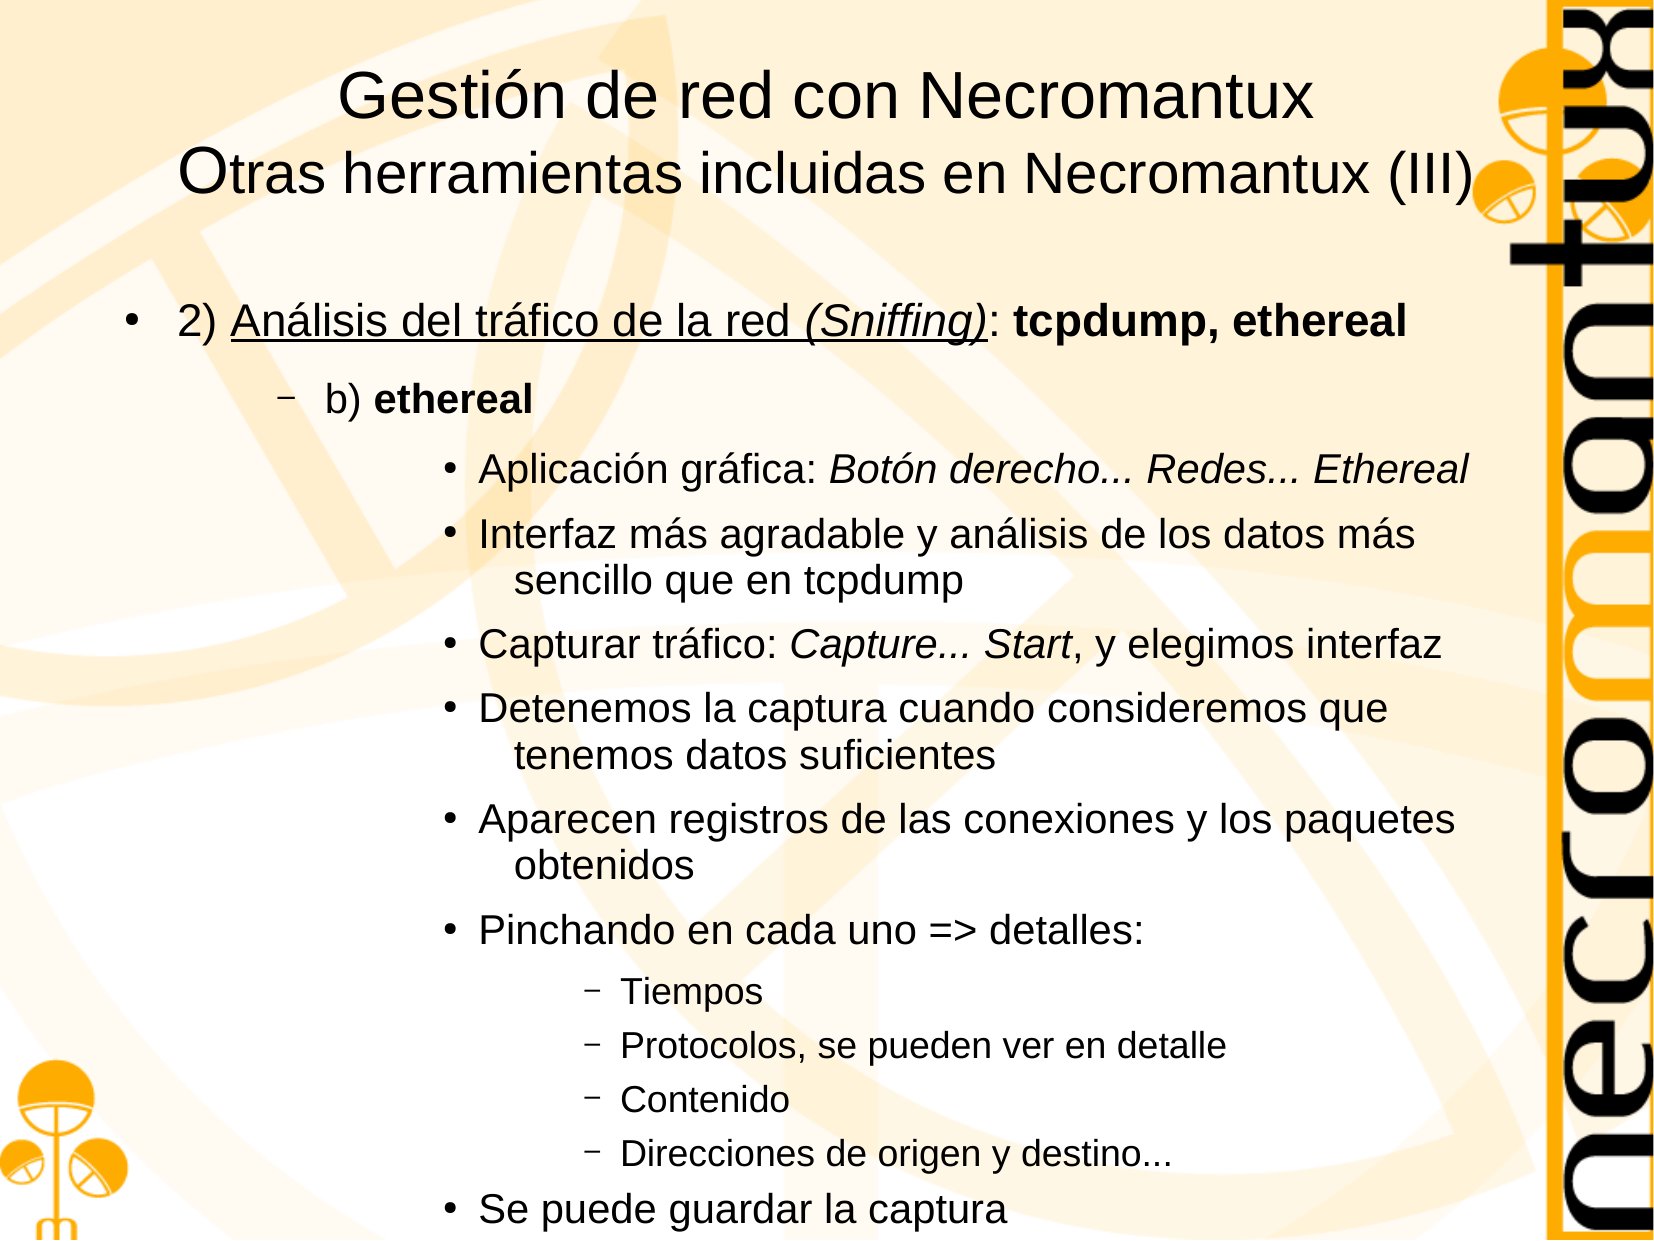

# Gestión de red con Necromantux Otras herramientas incluidas en Necromantux (III)
2) Análisis del tráfico de la red (Sniffing): tcpdump, ethereal
b) ethereal
Aplicación gráfica: Botón derecho... Redes... Ethereal
Interfaz más agradable y análisis de los datos más sencillo que en tcpdump
Capturar tráfico: Capture... Start, y elegimos interfaz
Detenemos la captura cuando consideremos que tenemos datos suficientes
Aparecen registros de las conexiones y los paquetes obtenidos
Pinchando en cada uno => detalles:
Tiempos
Protocolos, se pueden ver en detalle
Contenido
Direcciones de origen y destino...
Se puede guardar la captura